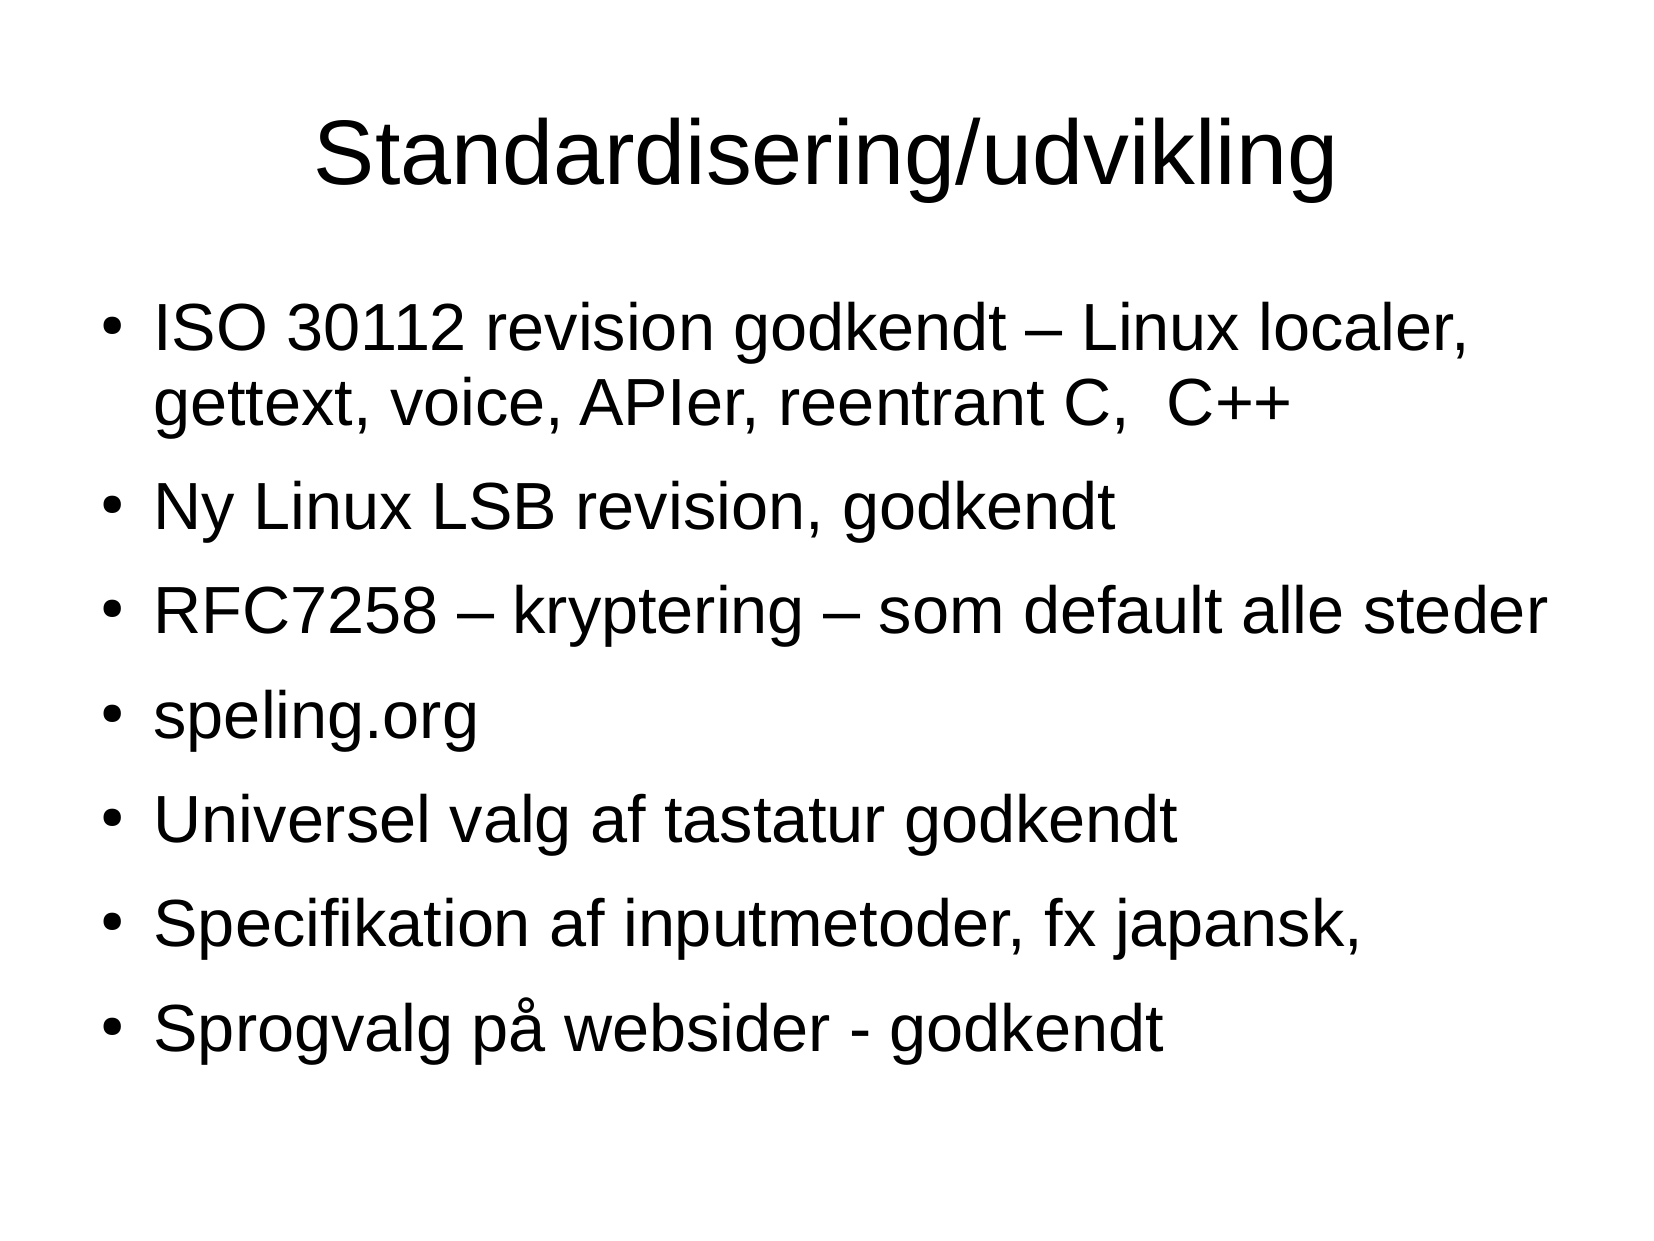

# Standardisering/udvikling
ISO 30112 revision godkendt – Linux localer, gettext, voice, APIer, reentrant C, C++
Ny Linux LSB revision, godkendt
RFC7258 – kryptering – som default alle steder
speling.org
Universel valg af tastatur godkendt
Specifikation af inputmetoder, fx japansk,
Sprogvalg på websider - godkendt